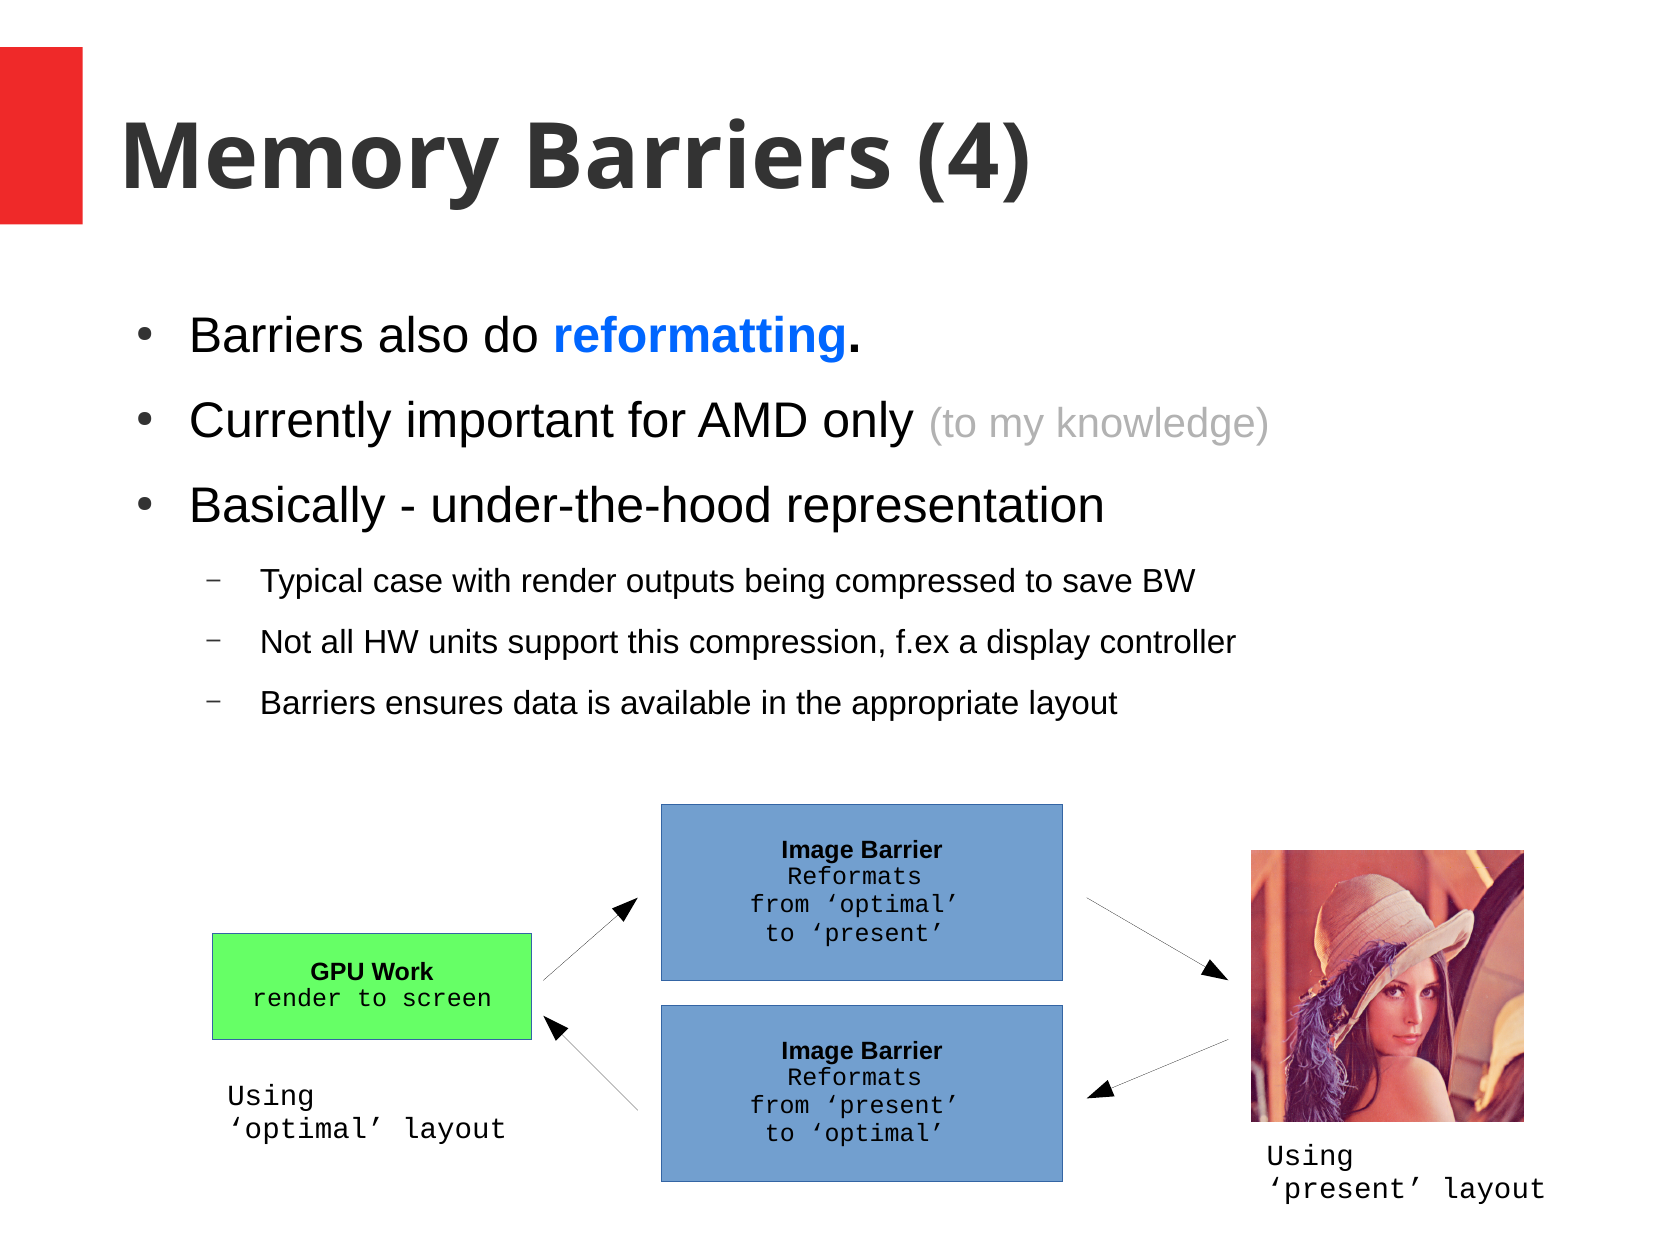

# Memory Barriers (4)
Barriers also do reformatting.
Currently important for AMD only (to my knowledge)
Basically - under-the-hood representation
Typical case with render outputs being compressed to save BW
Not all HW units support this compression, f.ex a display controller
Barriers ensures data is available in the appropriate layout
Image Barrier
Reformats
from ‘optimal’
to ‘present’
GPU Work
render to screen
Image Barrier
Reformats
from ‘present’
to ‘optimal’
Using
‘optimal’ layout
Using
‘present’ layout